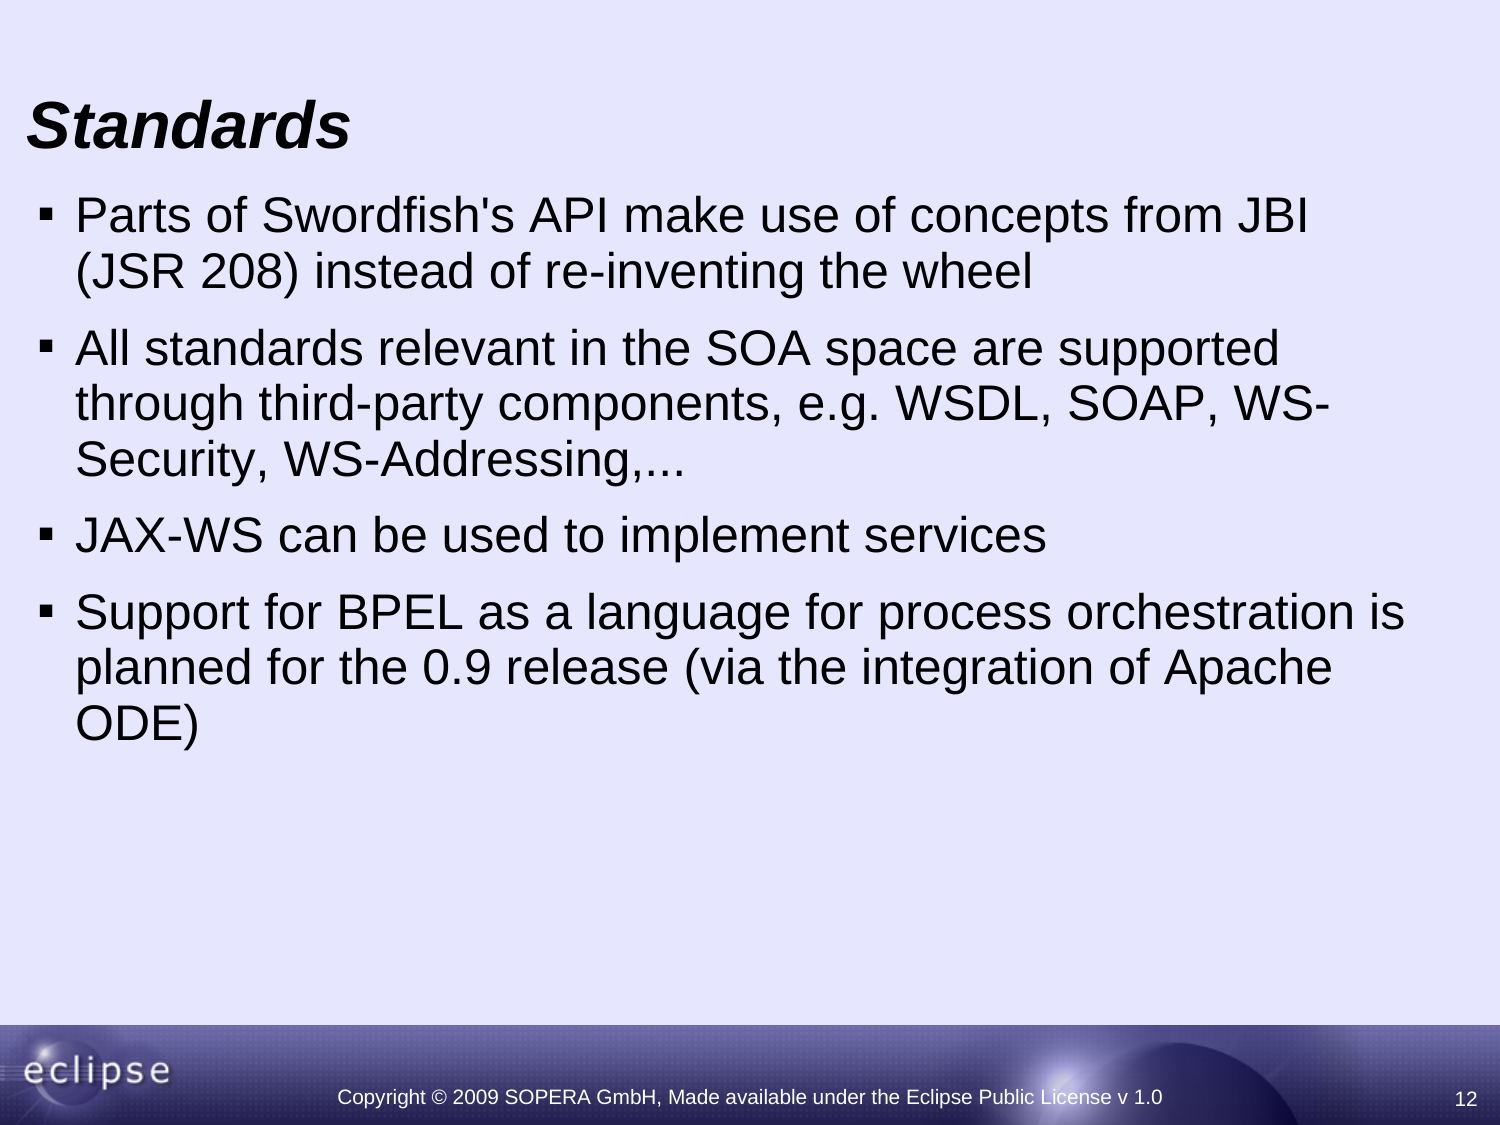

# Standards
Parts of Swordfish's API make use of concepts from JBI (JSR 208) instead of re-inventing the wheel
All standards relevant in the SOA space are supported through third-party components, e.g. WSDL, SOAP, WS-Security, WS-Addressing,...
JAX-WS can be used to implement services
Support for BPEL as a language for process orchestration is planned for the 0.9 release (via the integration of Apache ODE)